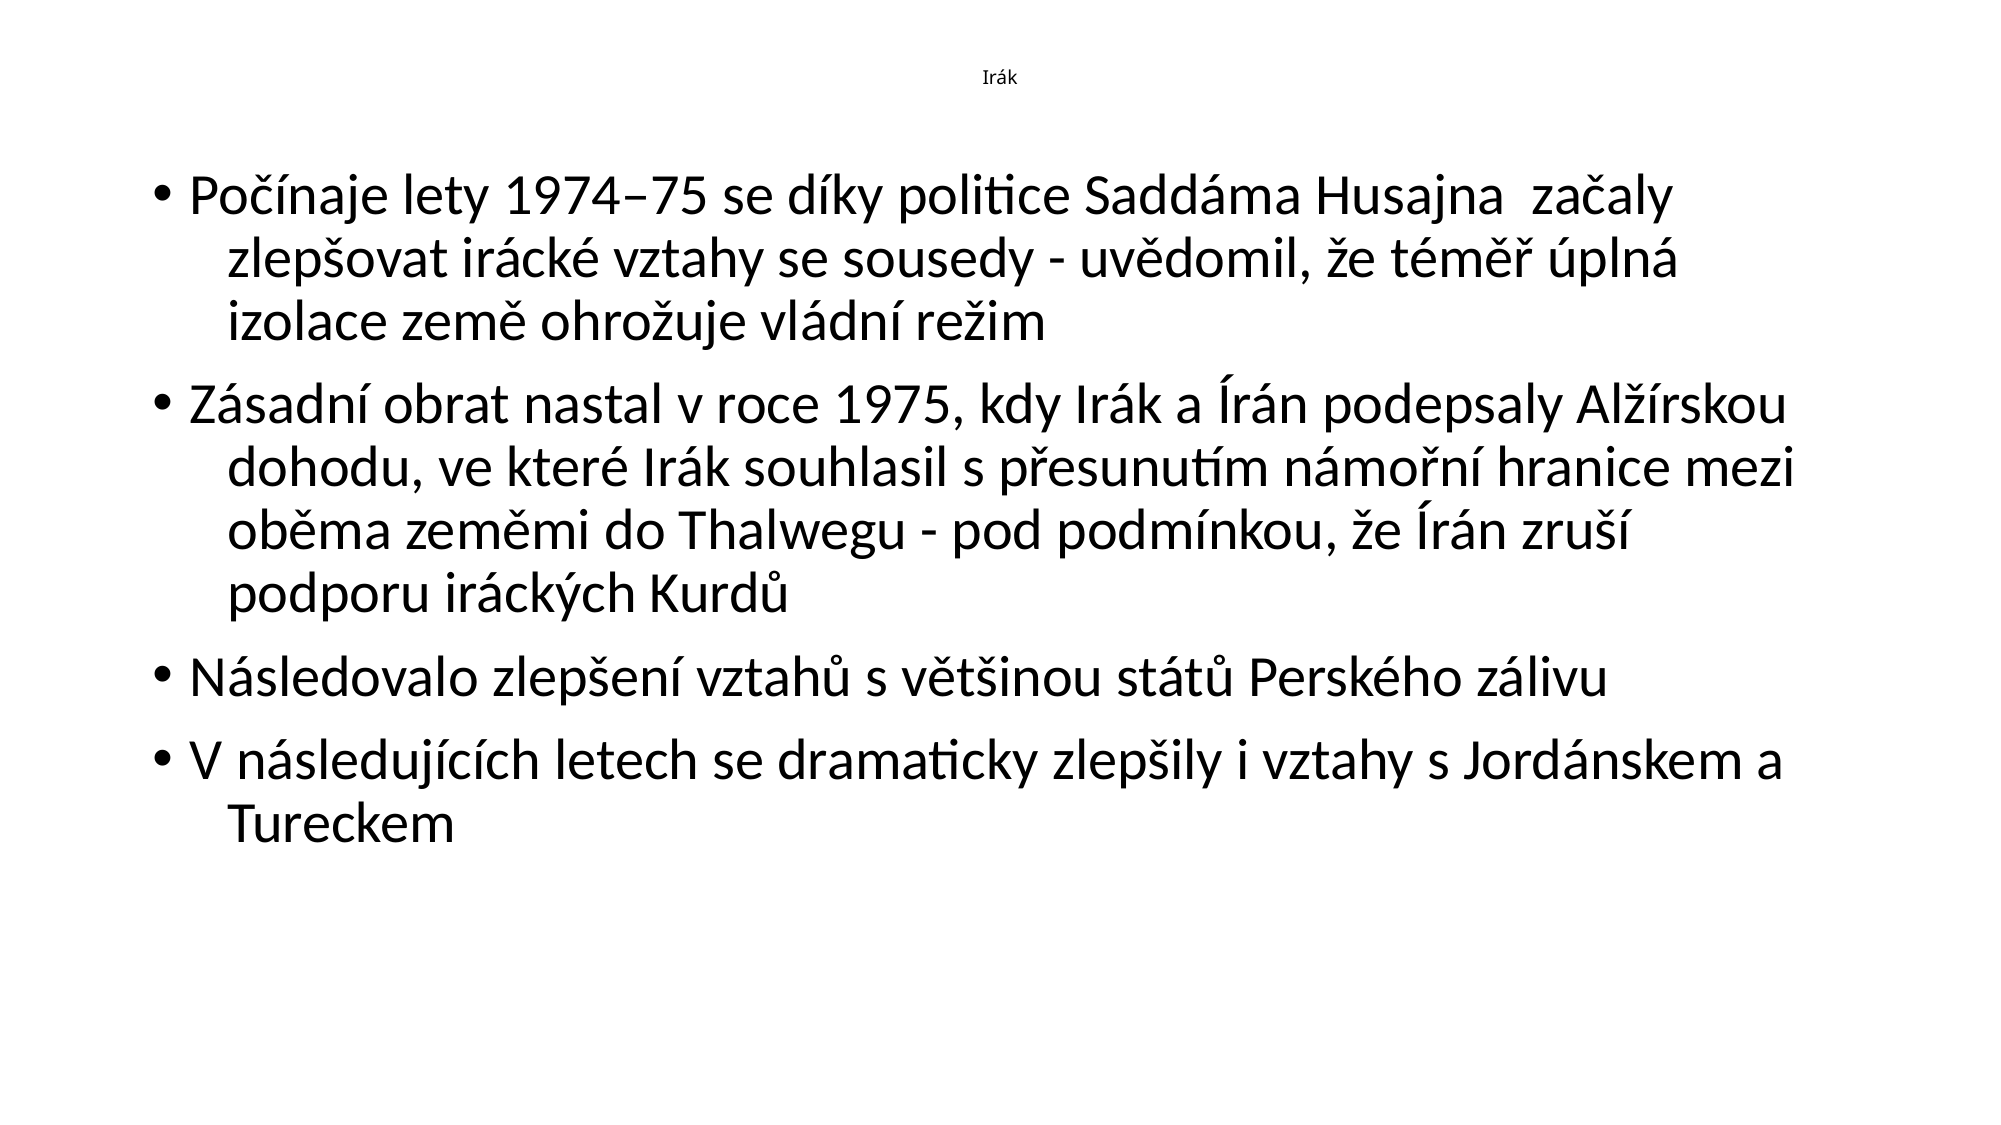

# Irák
Počínaje lety 1974–75 se díky politice Saddáma Husajna začaly zlepšovat irácké vztahy se sousedy - uvědomil, že téměř úplná izolace země ohrožuje vládní režim
Zásadní obrat nastal v roce 1975, kdy Irák a Írán podepsaly Alžírskou dohodu, ve které Irák souhlasil s přesunutím námořní hranice mezi oběma zeměmi do Thalwegu - pod podmínkou, že Írán zruší podporu iráckých Kurdů
Následovalo zlepšení vztahů s většinou států Perského zálivu
V následujících letech se dramaticky zlepšily i vztahy s Jordánskem a Tureckem